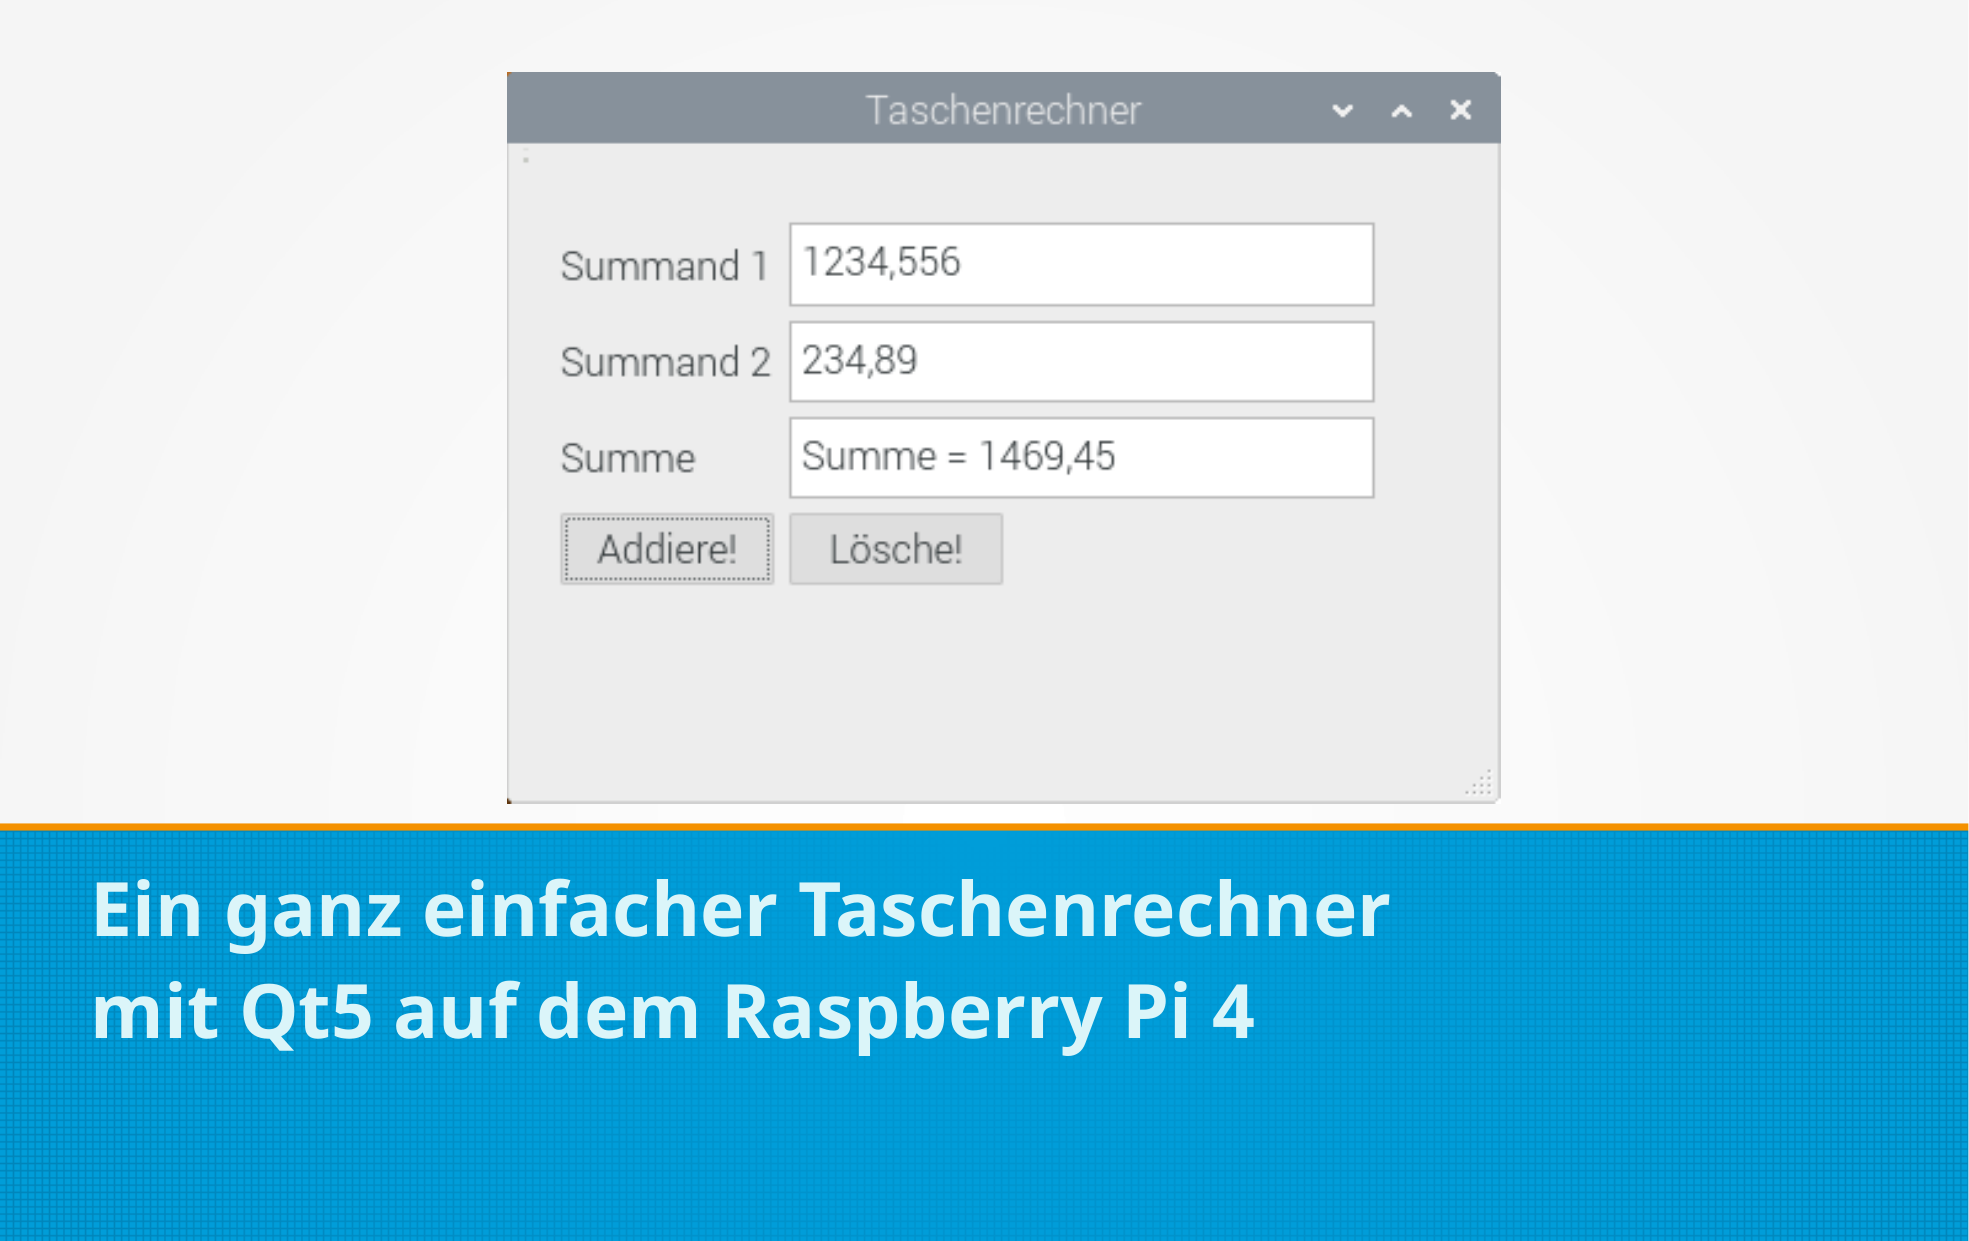

# Ein ganz einfacher Taschenrechner
mit Qt5 auf dem Raspberry Pi 4